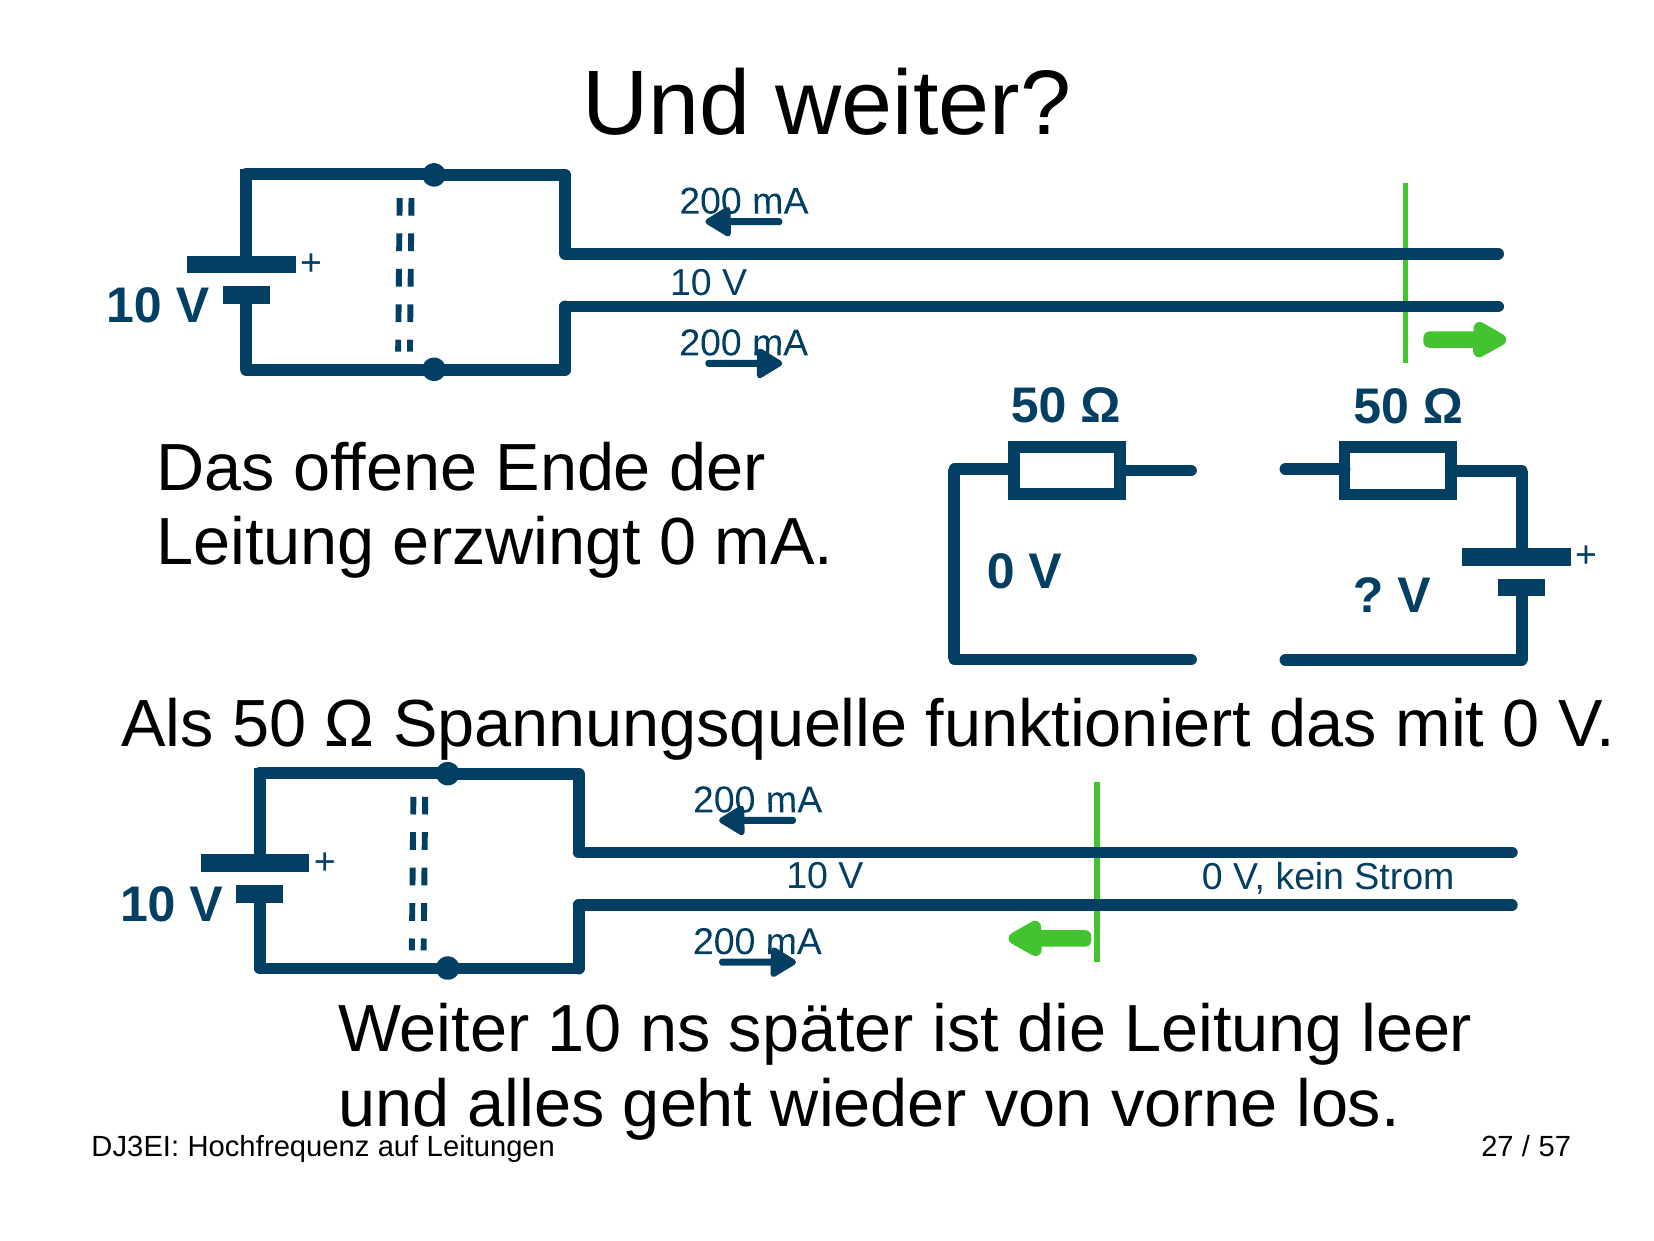

# Und weiter?
200 mA
+
10 V
10 V
200 mA
50 Ω
50 Ω
Das offene Ende der Leitung erzwingt 0 mA.
+
0 V
? V
Als 50 Ω Spannungsquelle funktioniert das mit 0 V.
200 mA
+
10 V
0 V, kein Strom
10 V
200 mA
Weiter 10 ns später ist die Leitung leer
und alles geht wieder von vorne los.